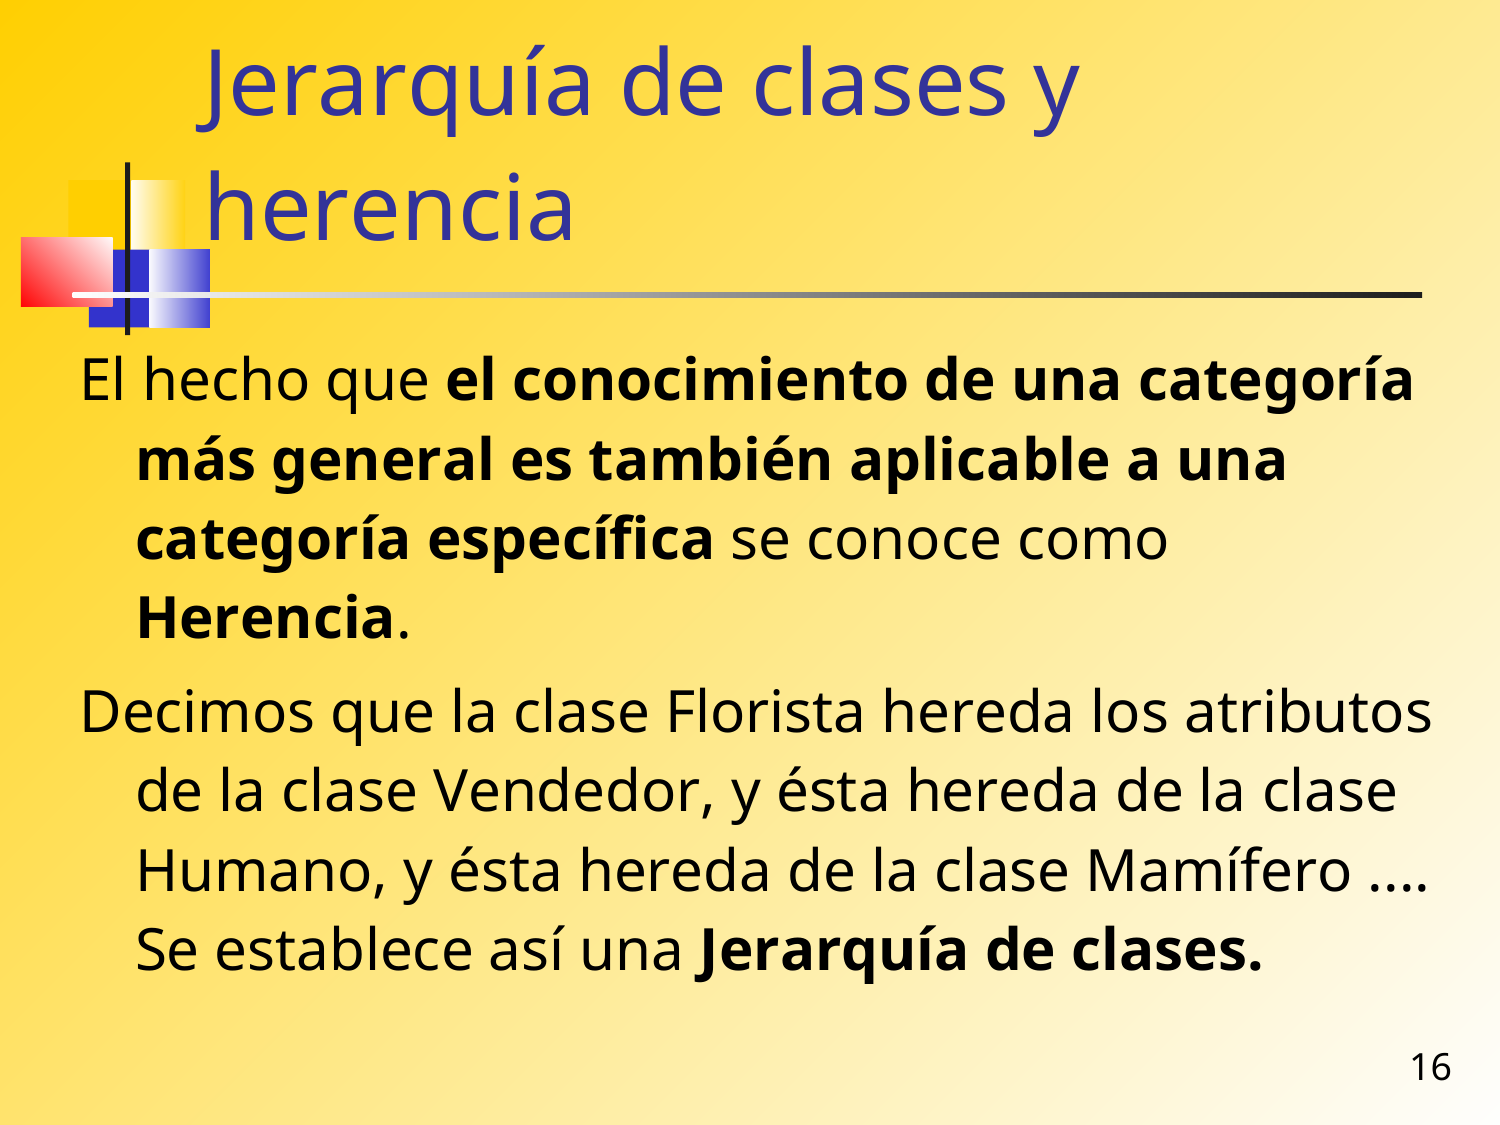

# Jerarquía de clases y herencia
El hecho que el conocimiento de una categoría más general es también aplicable a una categoría específica se conoce como Herencia.
Decimos que la clase Florista hereda los atributos de la clase Vendedor, y ésta hereda de la clase Humano, y ésta hereda de la clase Mamífero .... Se establece así una Jerarquía de clases.
16